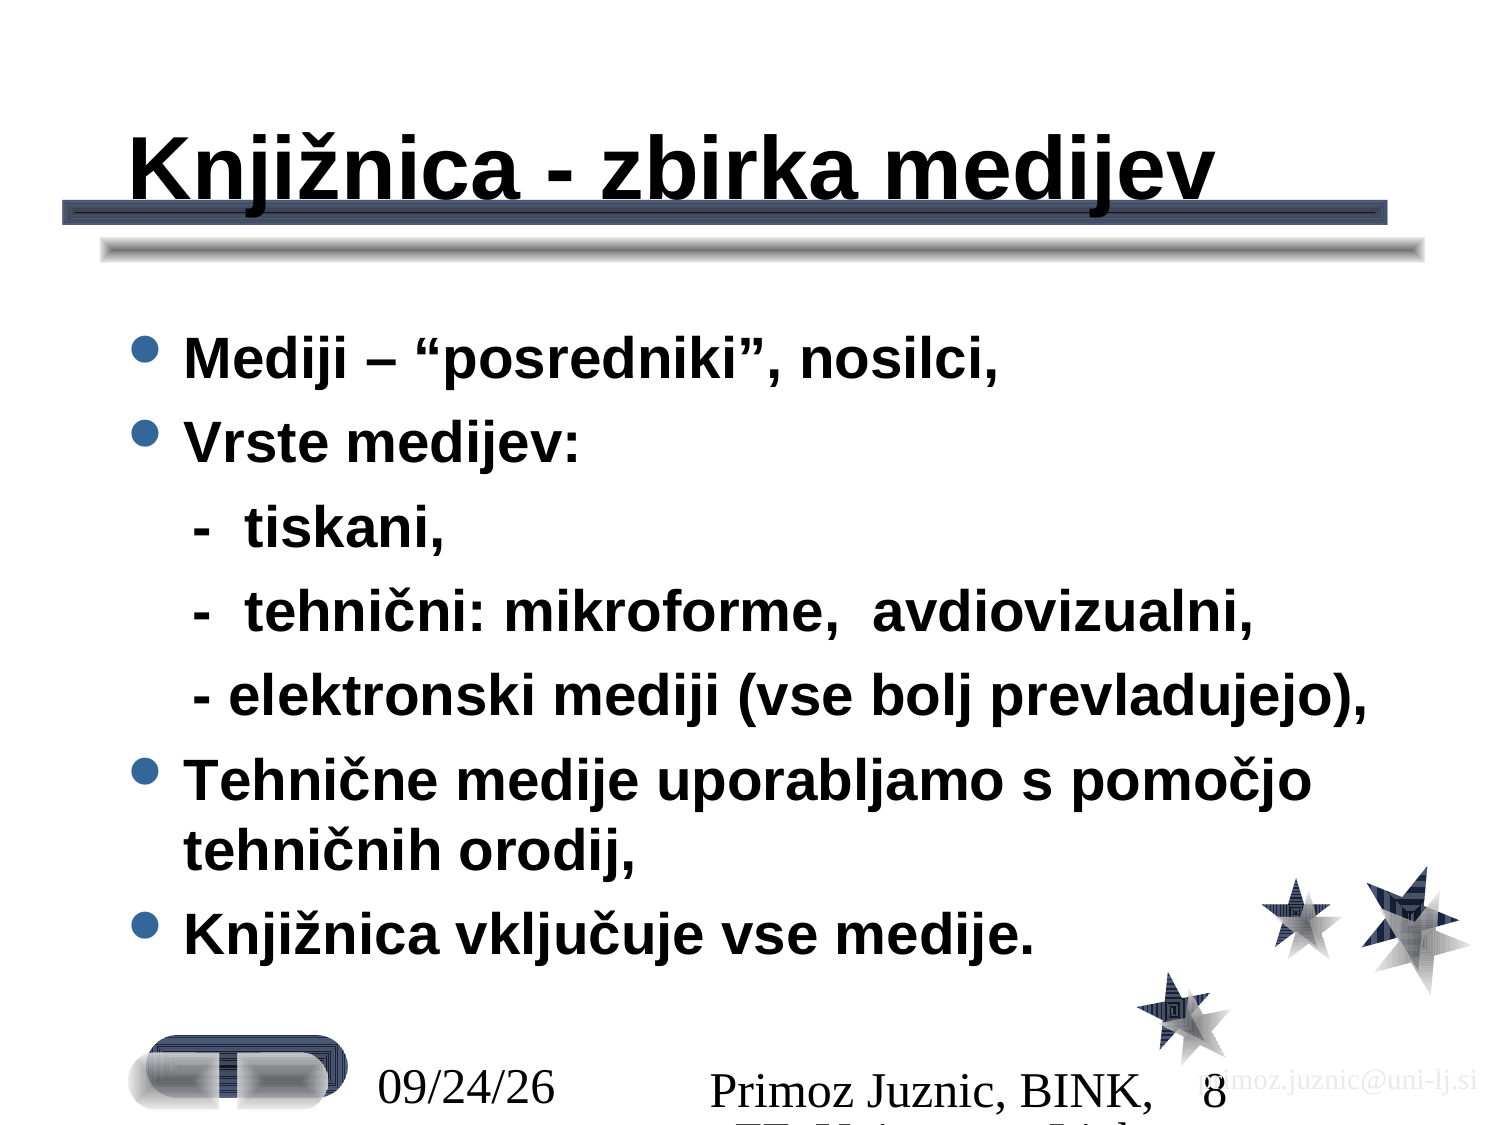

# Knjižnica - zbirka medijev
Mediji – “posredniki”, nosilci,
Vrste medijev:
 - tiskani,
 - tehnični: mikroforme, avdiovizualni,
 - elektronski mediji (vse bolj prevladujejo),
Tehnične medije uporabljamo s pomočjo tehničnih orodij,
Knjižnica vključuje vse medije.
Primoz Juznic, BINK, FF, Univerza v Ljubljani
8